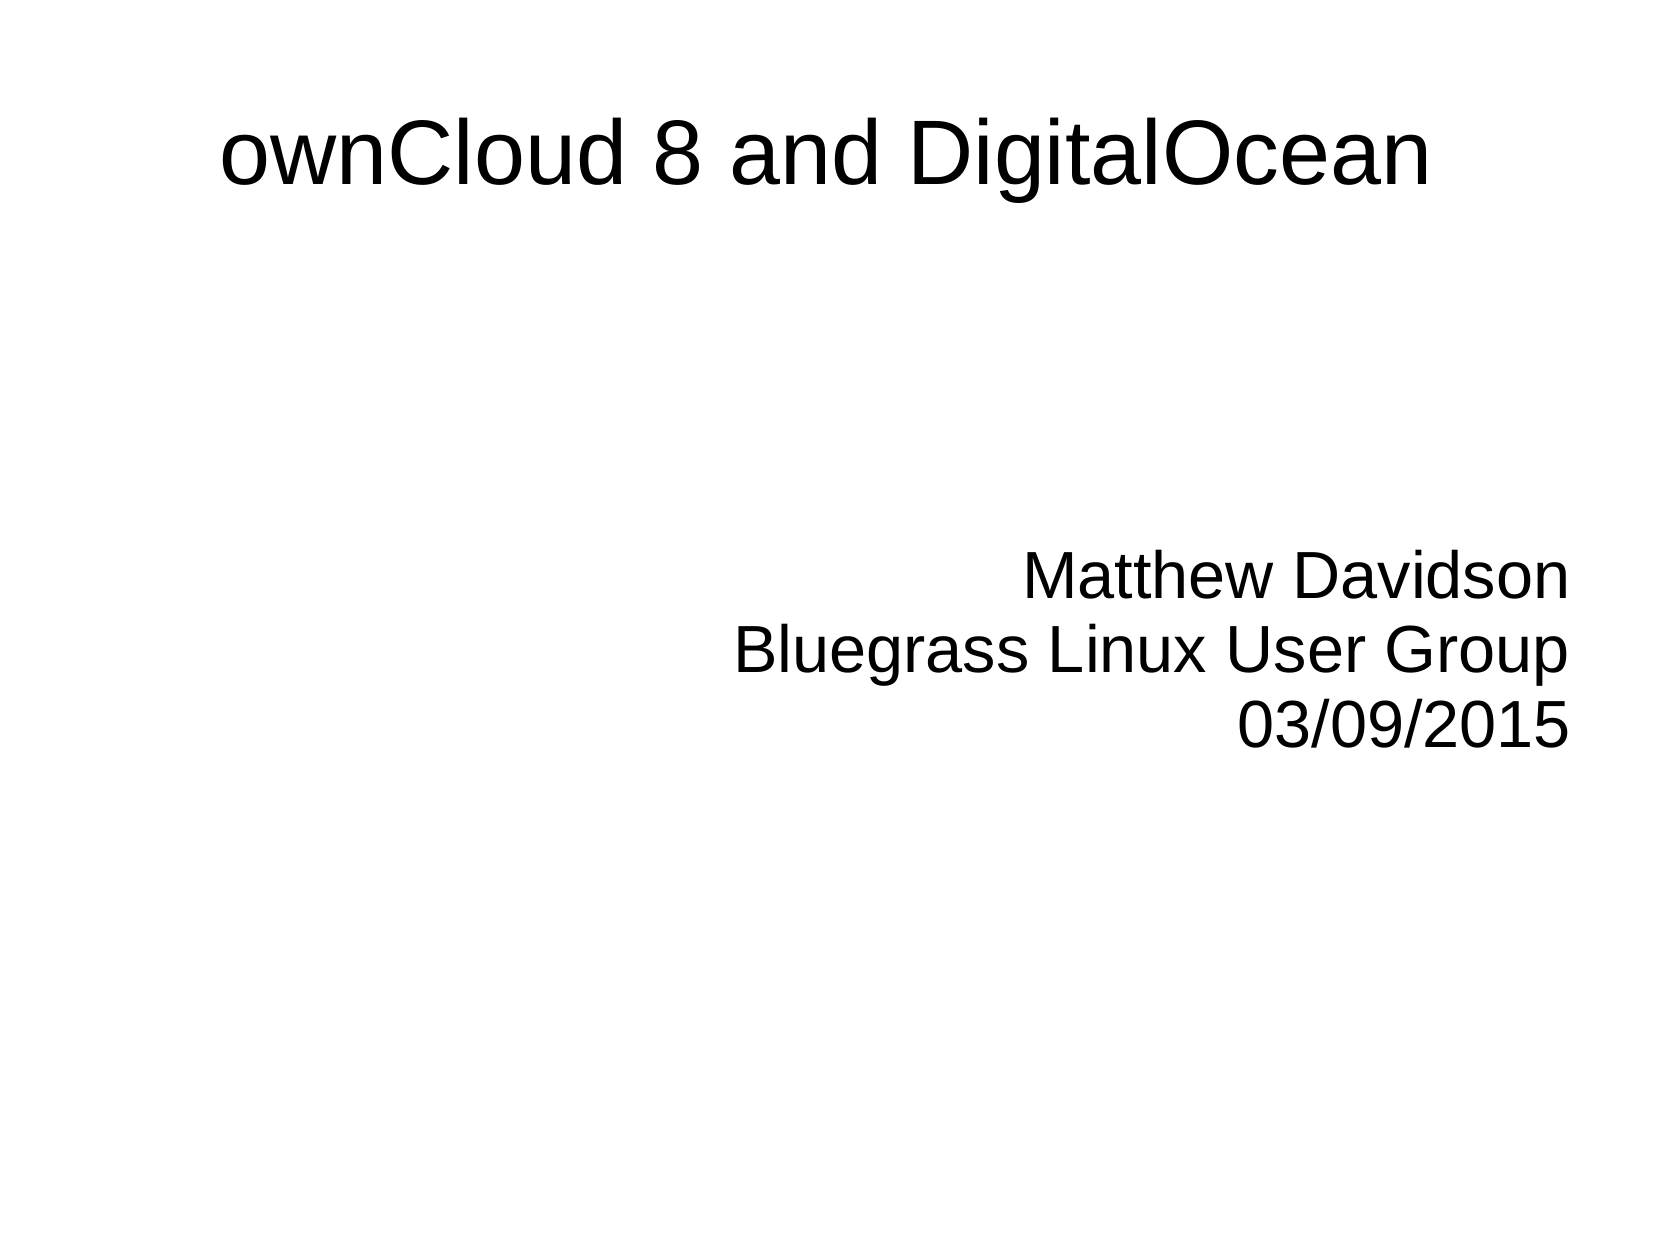

# ownCloud 8 and DigitalOcean
Matthew Davidson
Bluegrass Linux User Group
03/09/2015